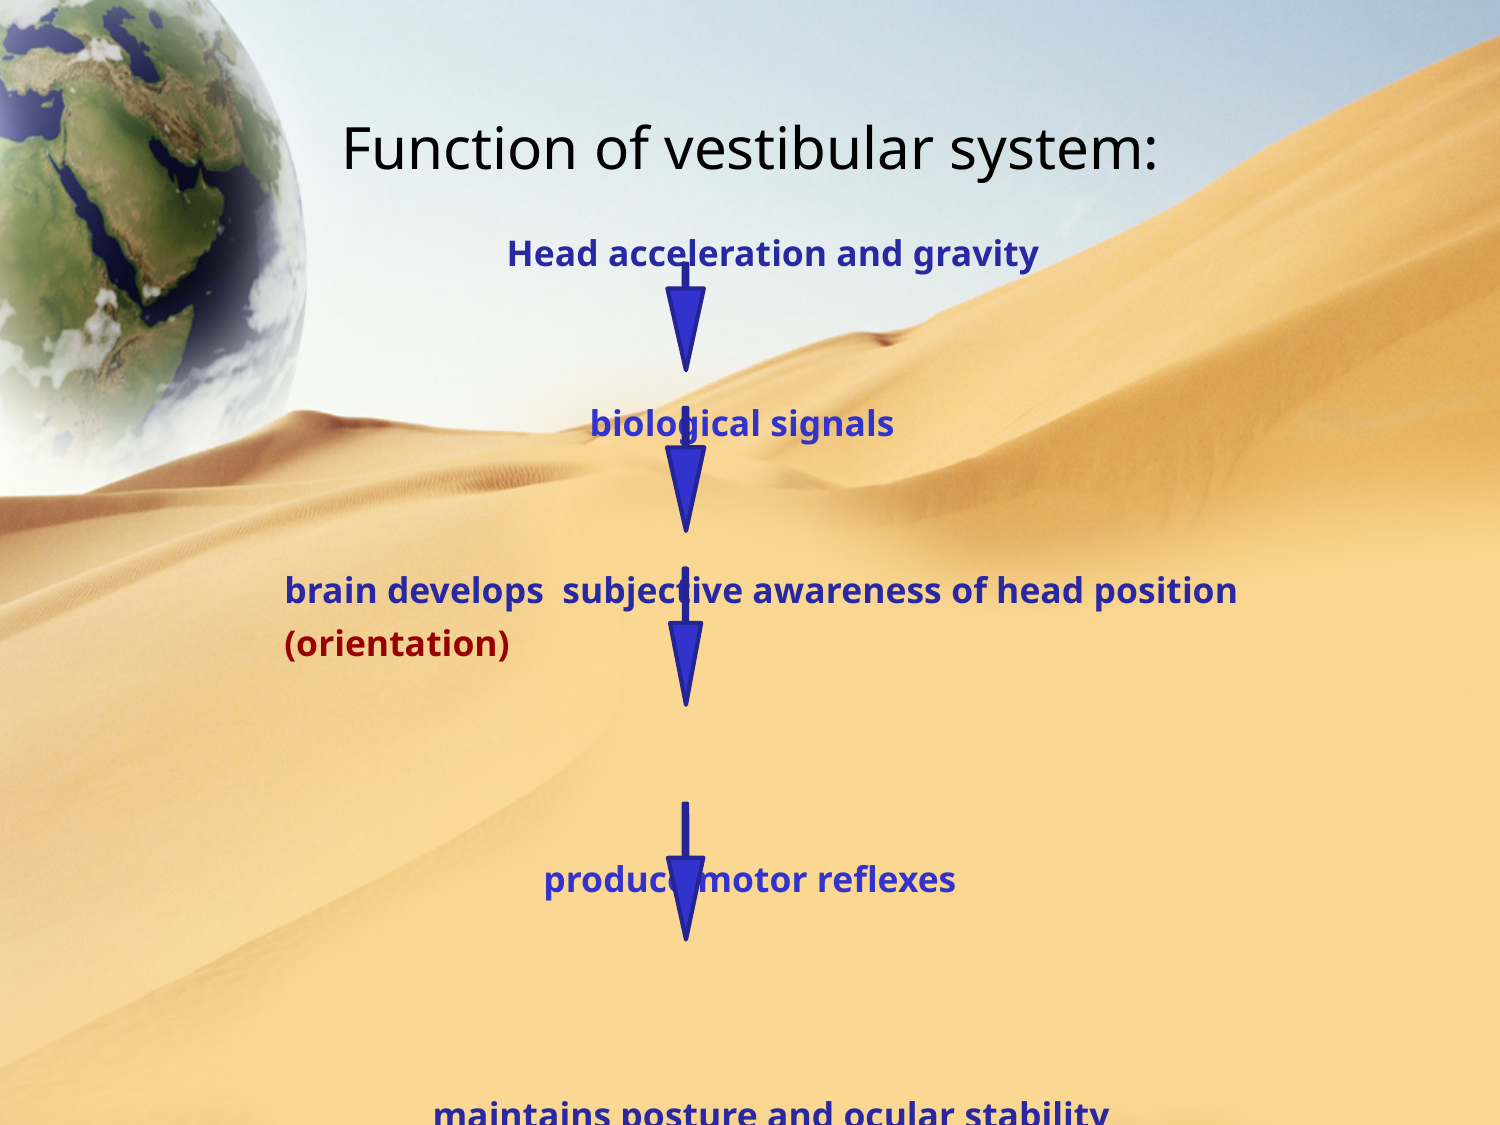

Function of vestibular system:
 Head acceleration and gravity
 biological signals
brain develops subjective awareness of head position (orientation)
 produce motor reflexes
 maintains posture and ocular stability